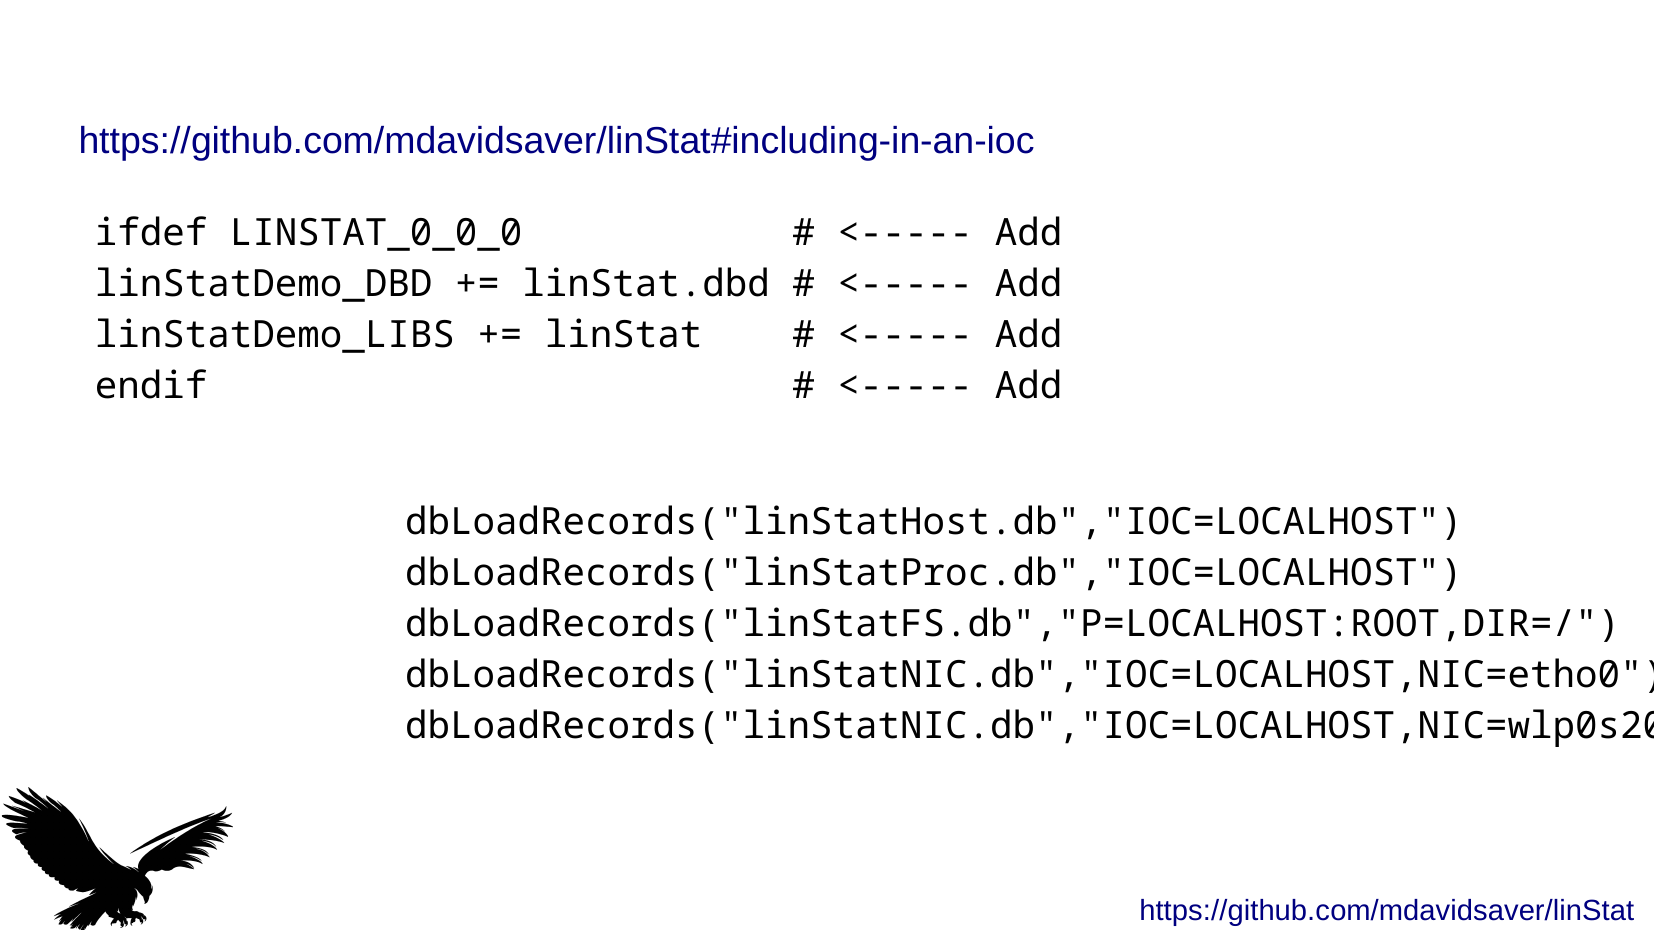

https://github.com/mdavidsaver/linStat#including-in-an-ioc
ifdef LINSTAT_0_0_0 # <----- Add
linStatDemo_DBD += linStat.dbd # <----- Add
linStatDemo_LIBS += linStat # <----- Add
endif # <----- Add
dbLoadRecords("linStatHost.db","IOC=LOCALHOST")
dbLoadRecords("linStatProc.db","IOC=LOCALHOST")
dbLoadRecords("linStatFS.db","P=LOCALHOST:ROOT,DIR=/")
dbLoadRecords("linStatNIC.db","IOC=LOCALHOST,NIC=etho0")
dbLoadRecords("linStatNIC.db","IOC=LOCALHOST,NIC=wlp0s20f3")